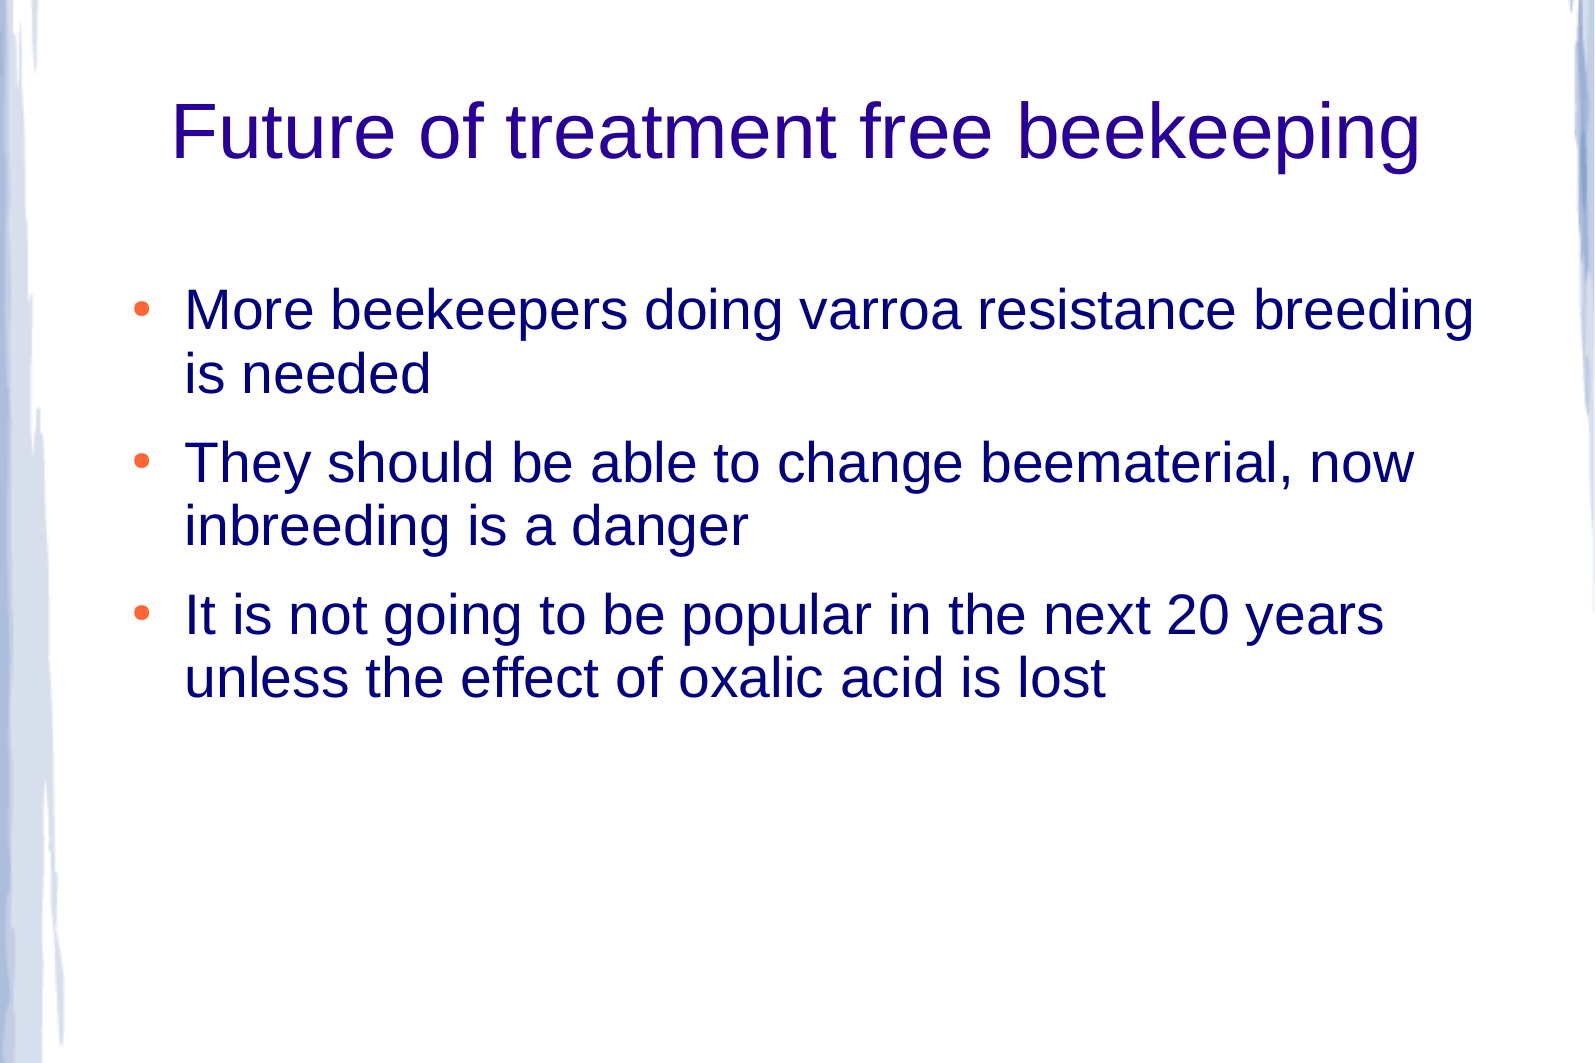

# Future of treatment free beekeeping
More beekeepers doing varroa resistance breeding is needed
They should be able to change beematerial, now inbreeding is a danger
It is not going to be popular in the next 20 years unless the effect of oxalic acid is lost